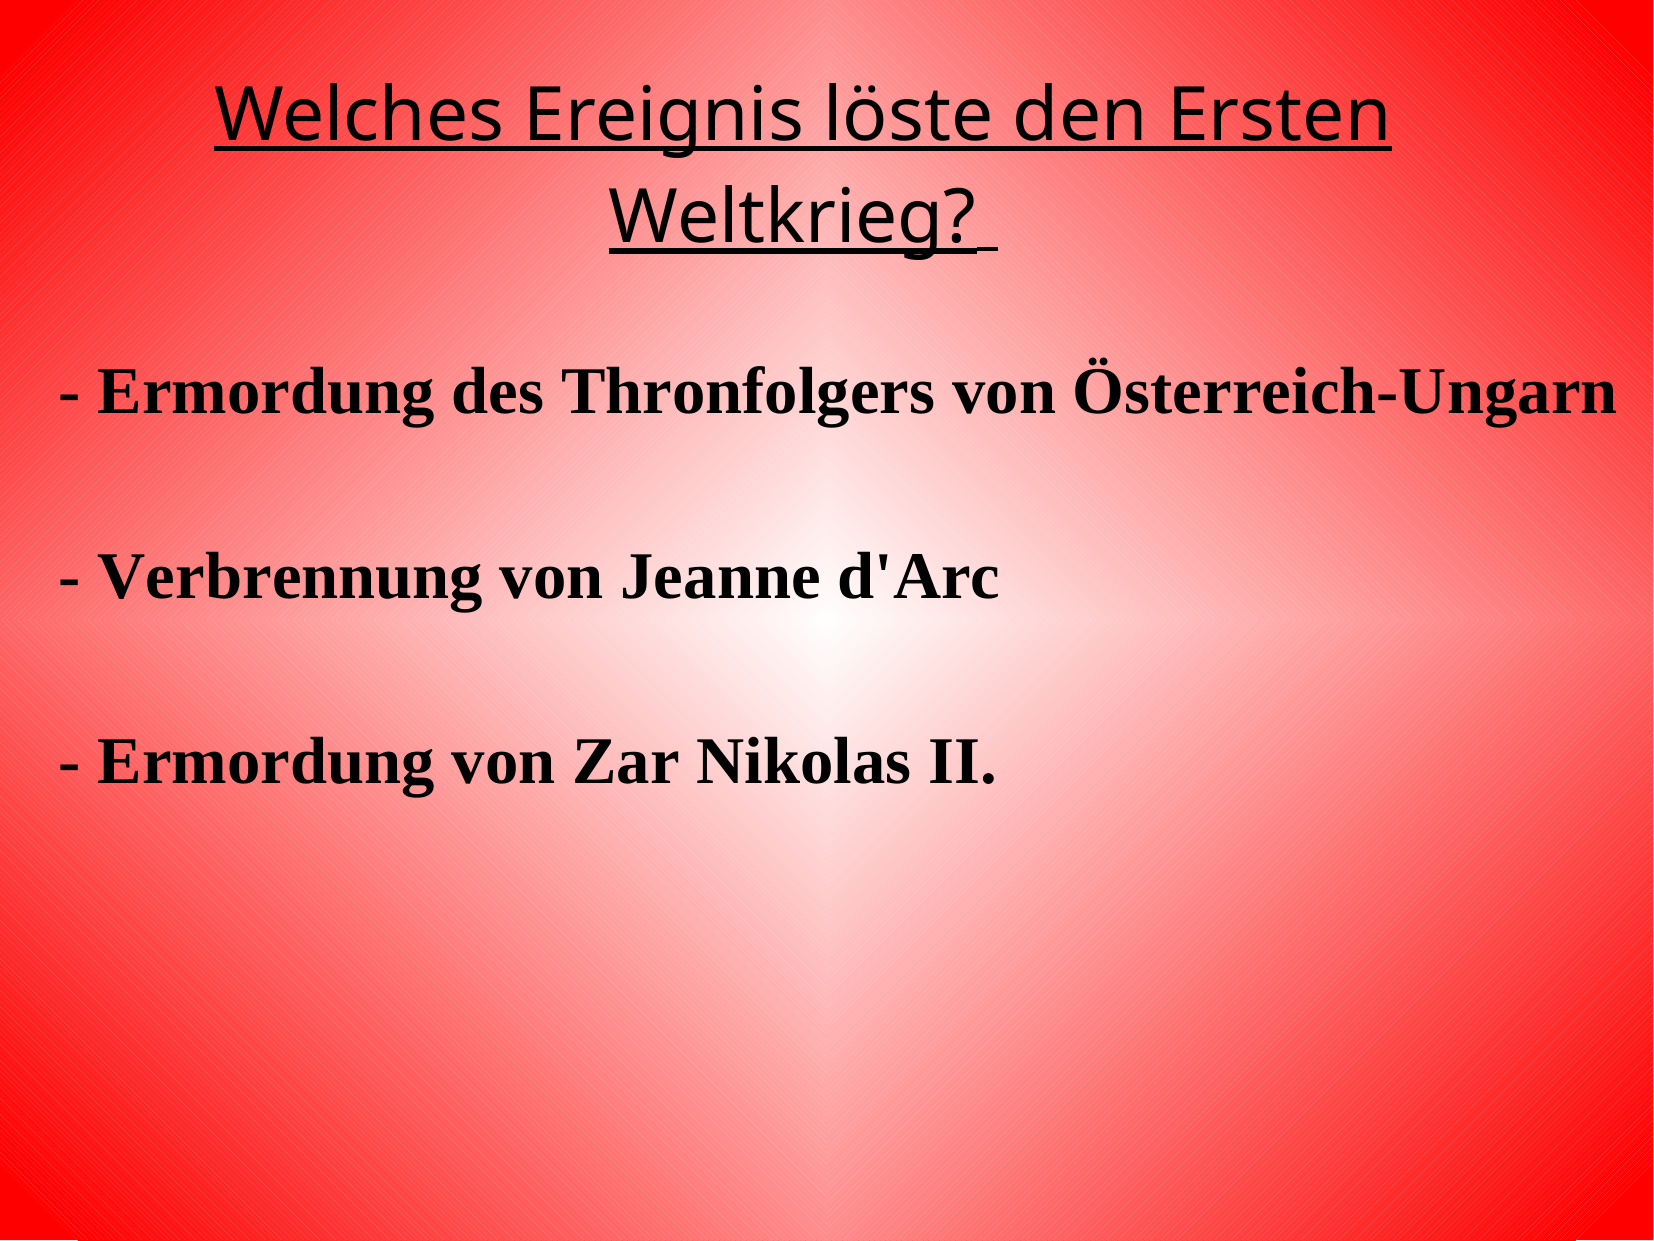

# Welches Ereignis löste den Ersten Weltkrieg?
- Ermordung des Thronfolgers von Österreich-Ungarn
- Verbrennung von Jeanne d'Arc
- Ermordung von Zar Nikolas II.